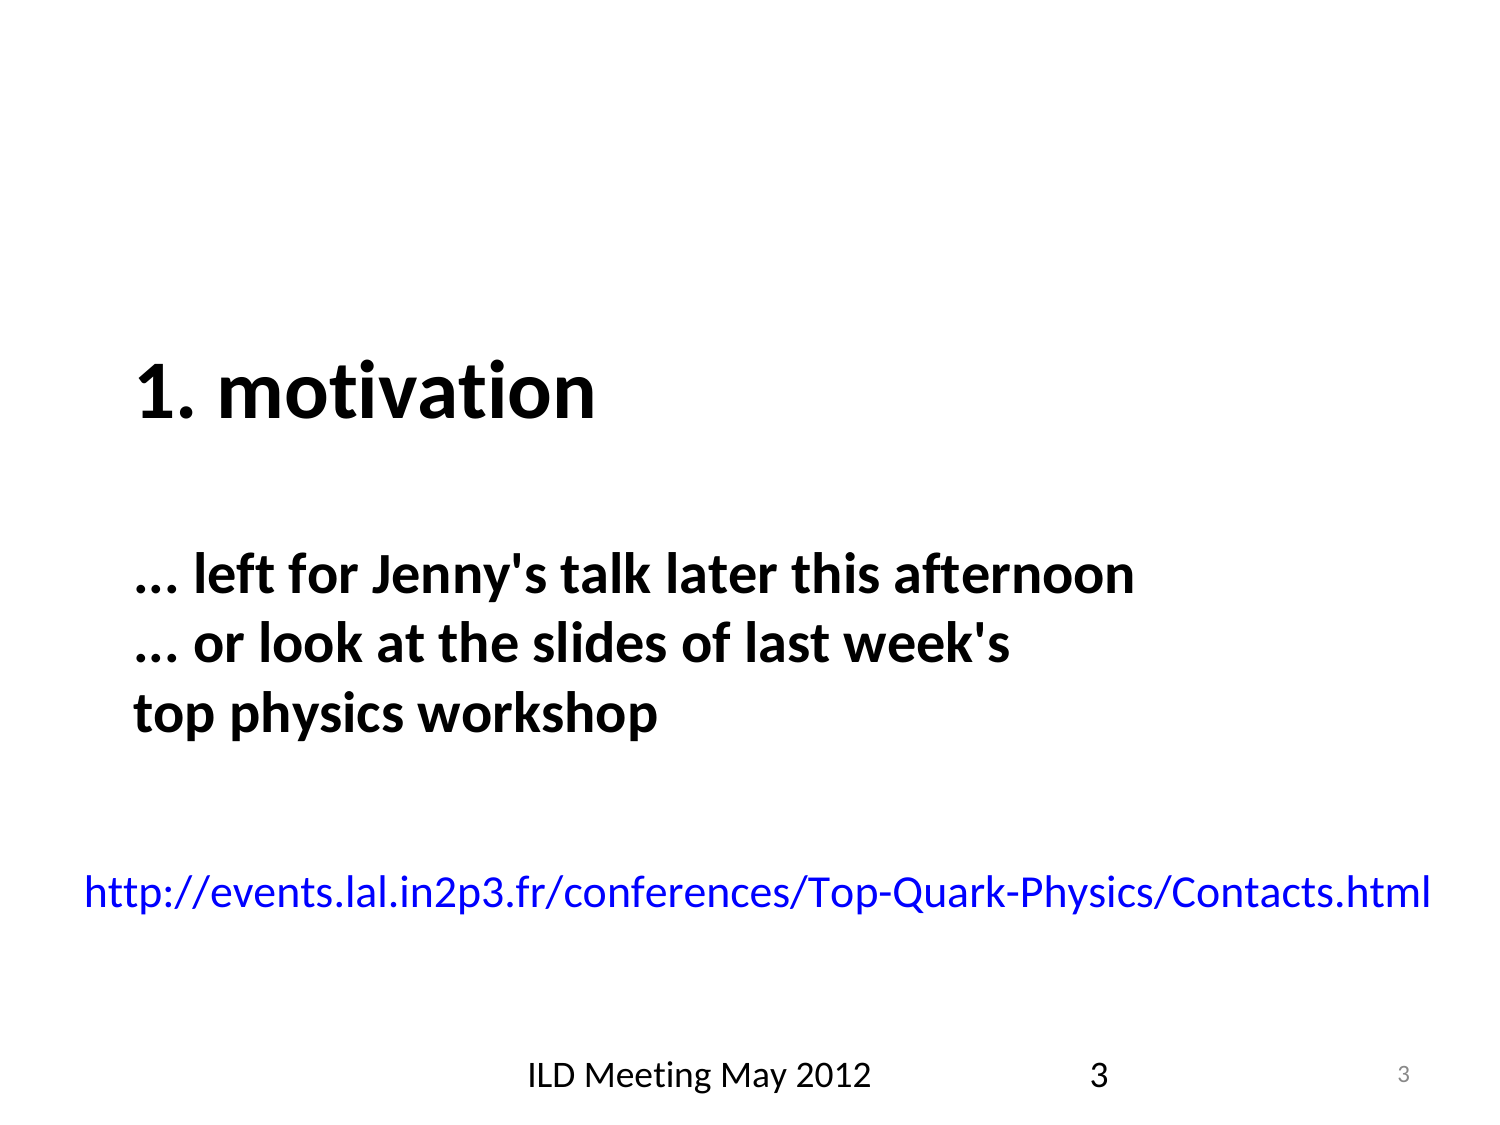

# 1. motivation ... left for Jenny's talk later this afternoon ... or look at the slides of last week's top physics workshop
http://events.lal.in2p3.fr/conferences/Top-Quark-Physics/Contacts.html
3
ILD Meeting May 2012